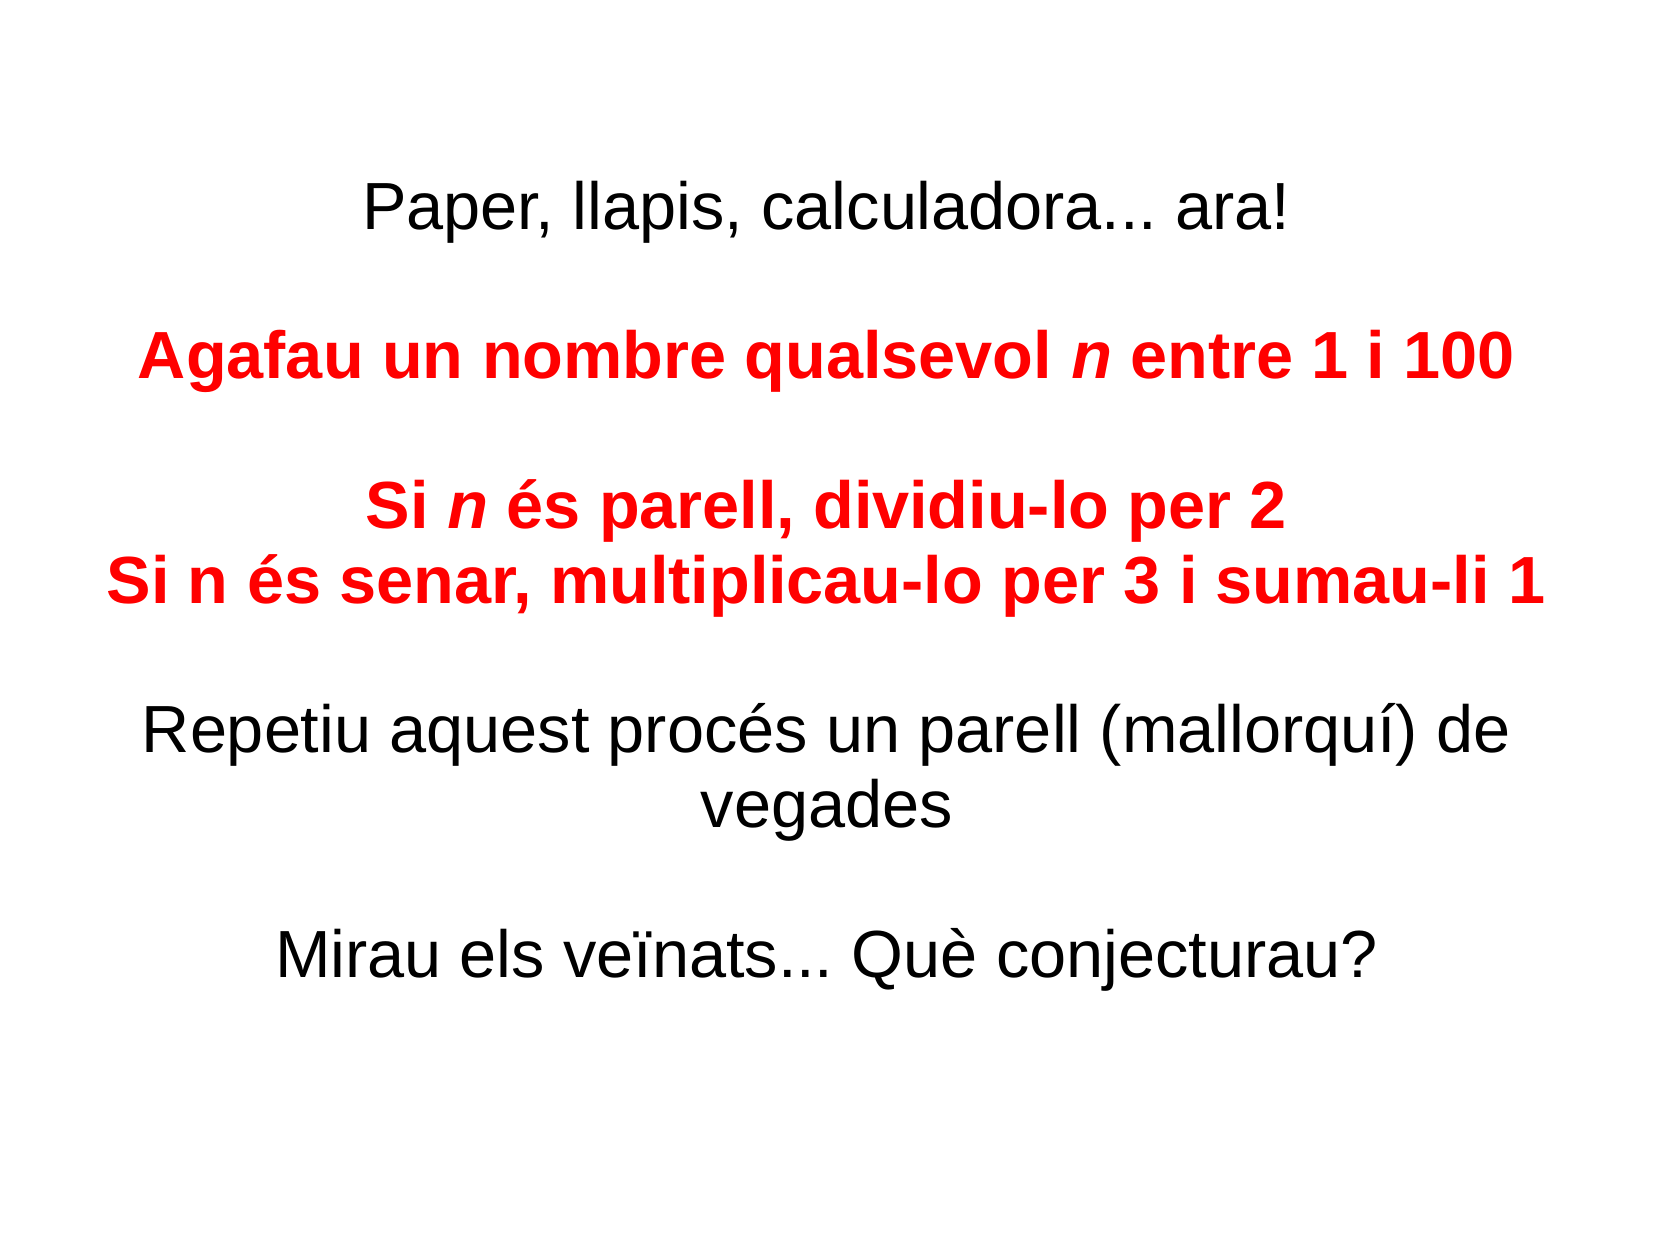

# Paper, llapis, calculadora... ara!
Agafau un nombre qualsevol n entre 1 i 100
Si n és parell, dividiu-lo per 2
Si n és senar, multiplicau-lo per 3 i sumau-li 1
Repetiu aquest procés un parell (mallorquí) de vegades
Mirau els veïnats... Què conjecturau?